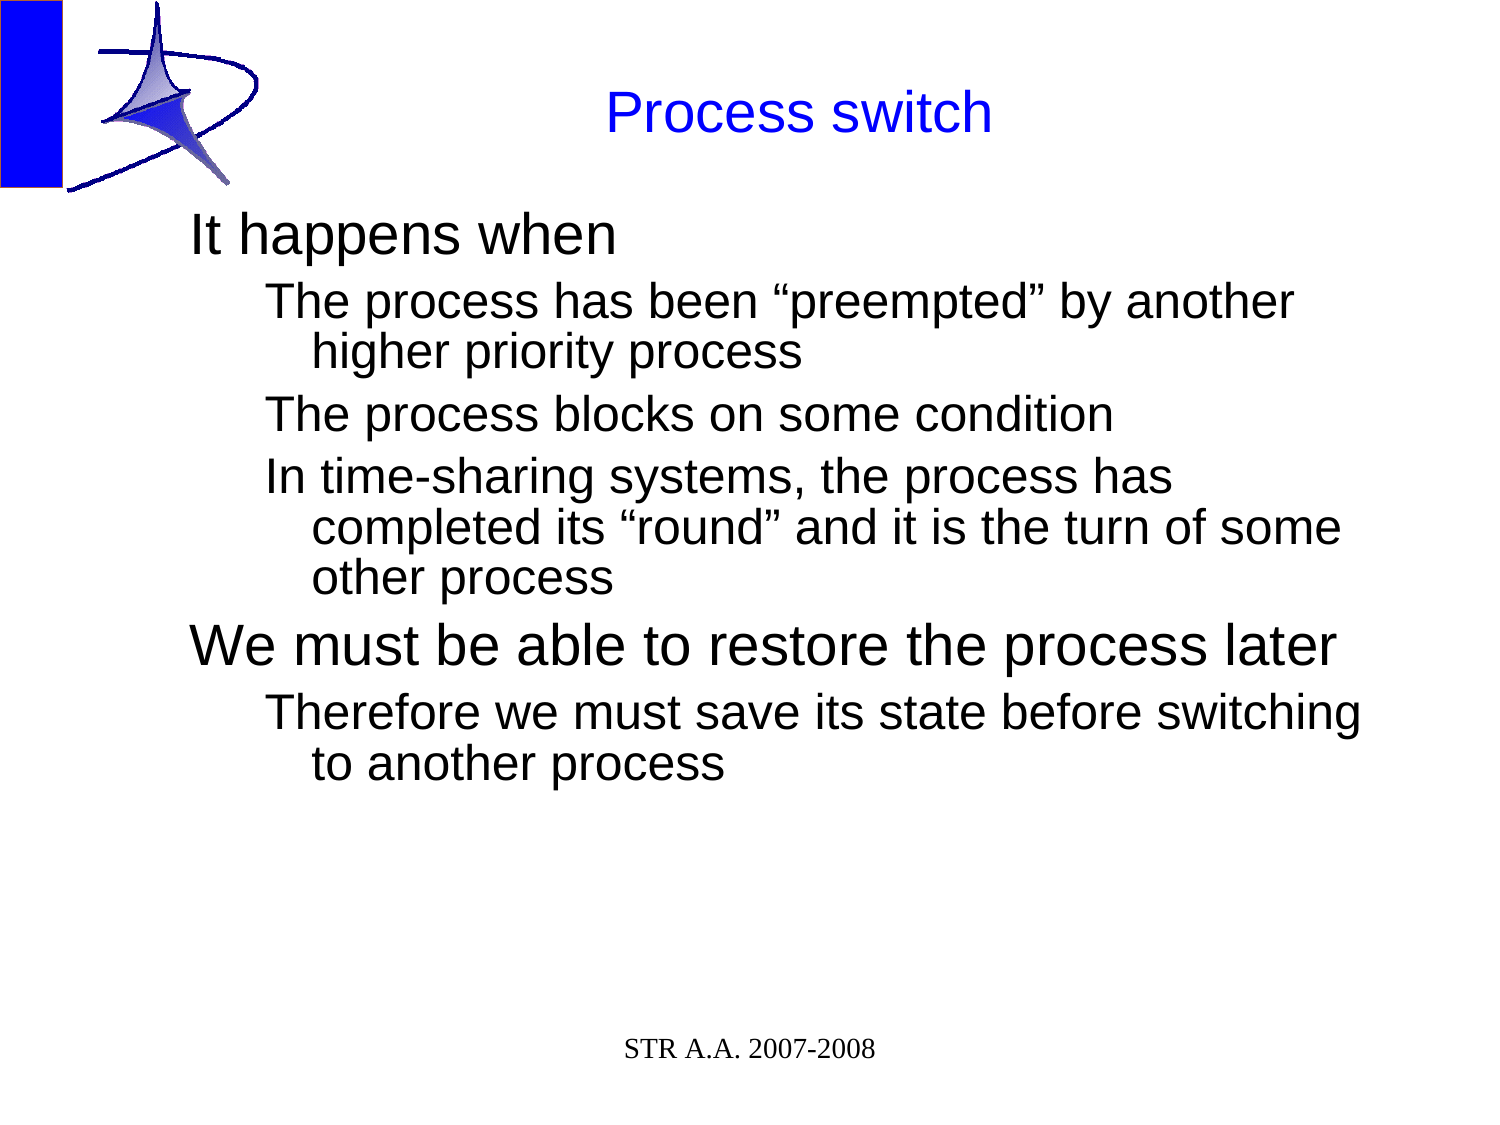

# Process switch
It happens when
The process has been “preempted” by another higher priority process
The process blocks on some condition
In time-sharing systems, the process has completed its “round” and it is the turn of some other process
We must be able to restore the process later
Therefore we must save its state before switching to another process
STR A.A. 2007-2008